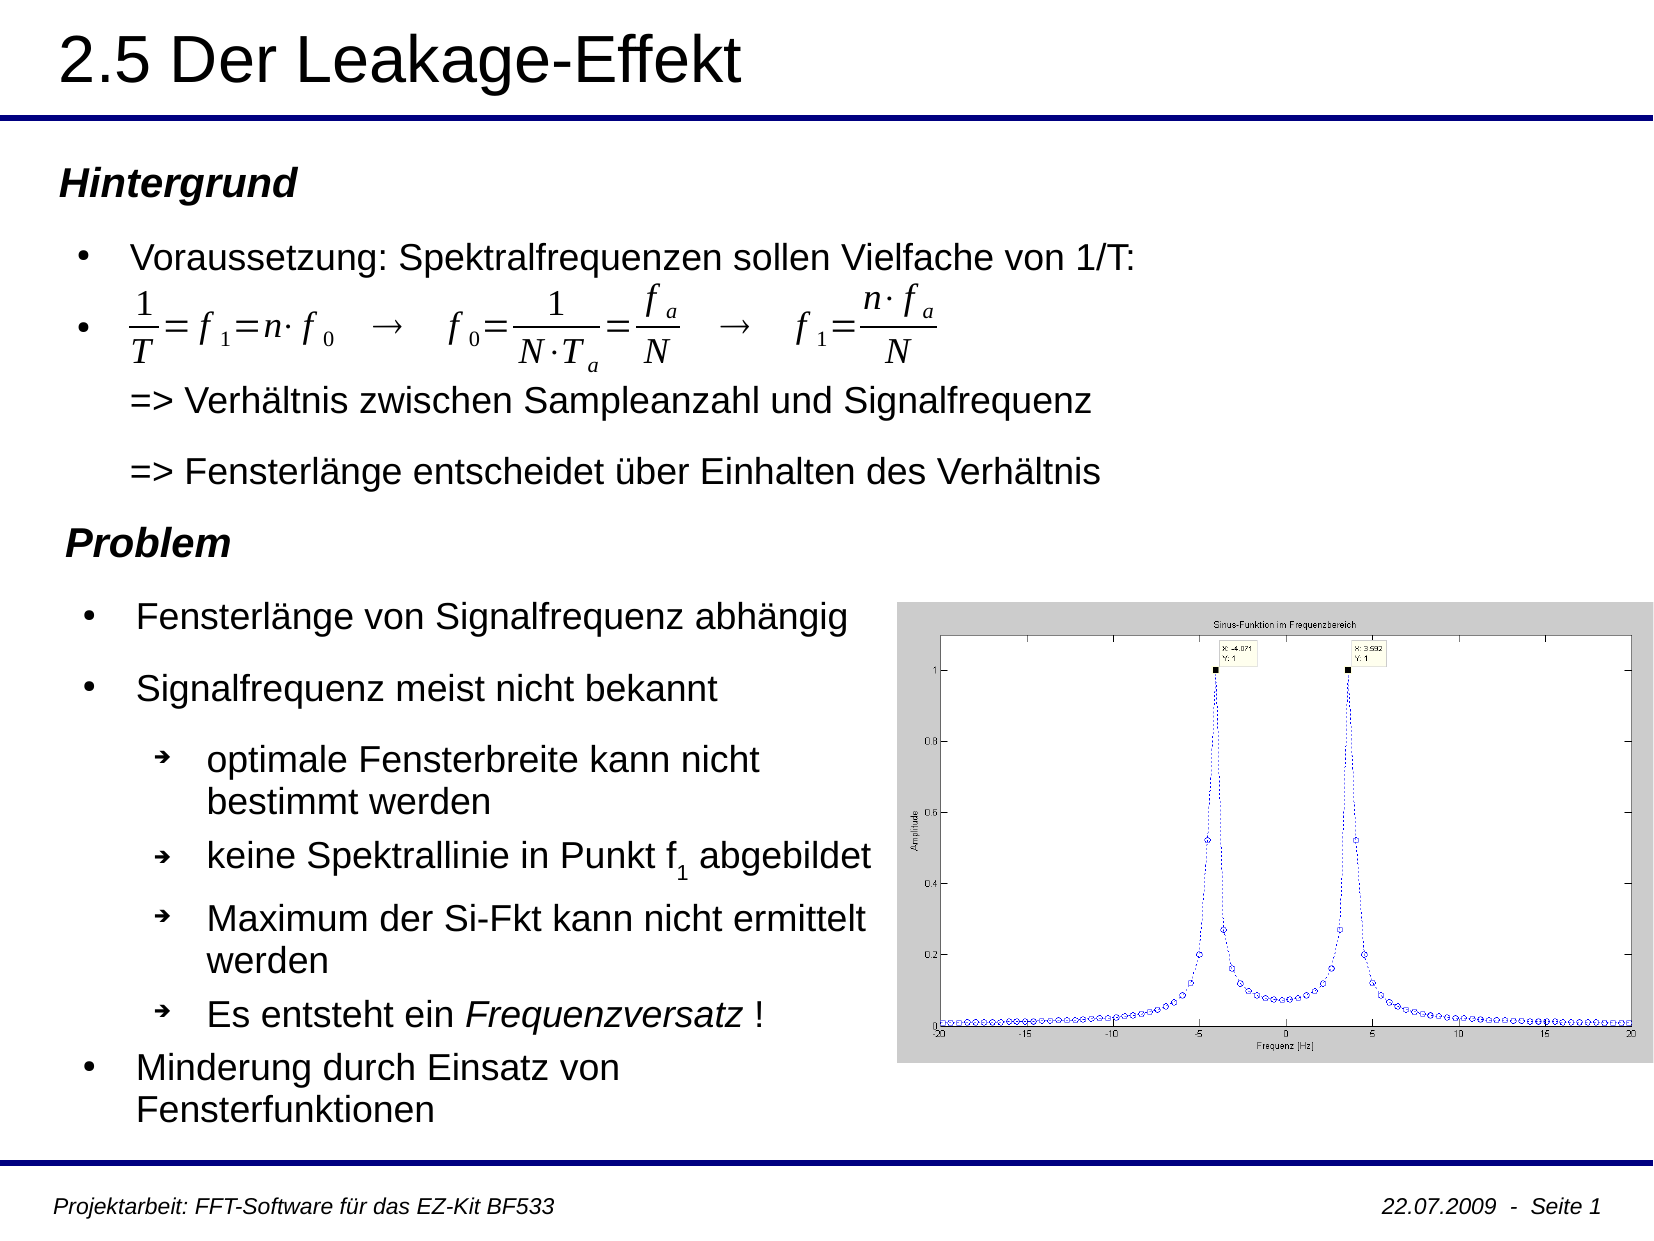

# 2.5 Der Leakage-Effekt
Hintergrund
Voraussetzung: Spektralfrequenzen sollen Vielfache von 1/T:
=> Verhältnis zwischen Sampleanzahl und Signalfrequenz
=> Fensterlänge entscheidet über Einhalten des Verhältnis
Problem
Fensterlänge von Signalfrequenz abhängig
Signalfrequenz meist nicht bekannt
optimale Fensterbreite kann nicht bestimmt werden
keine Spektrallinie in Punkt f1 abgebildet
Maximum der Si-Fkt kann nicht ermittelt werden
Es entsteht ein Frequenzversatz !
Minderung durch Einsatz von Fensterfunktionen
Projektarbeit: FFT-Software für das EZ-Kit BF533										 		22.07.2009 - Seite 1